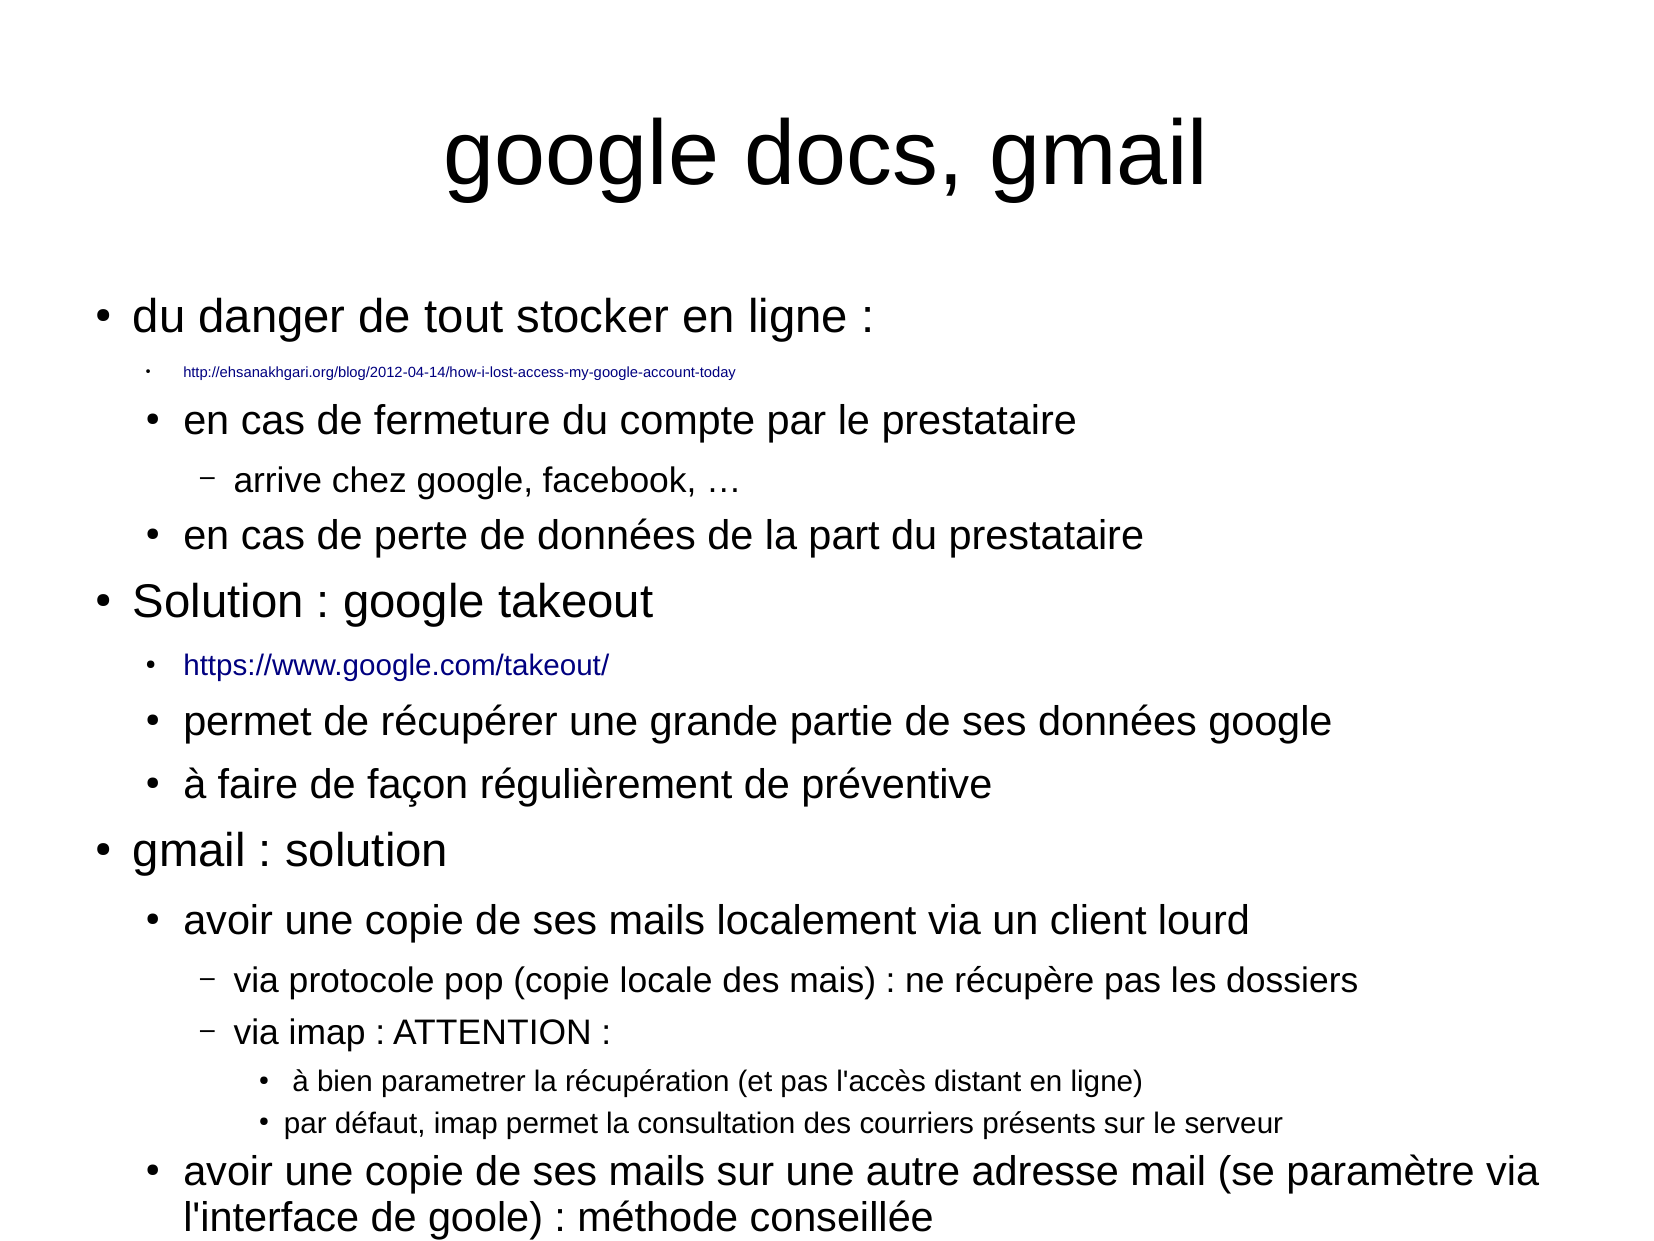

# google docs, gmail
du danger de tout stocker en ligne :
http://ehsanakhgari.org/blog/2012-04-14/how-i-lost-access-my-google-account-today
en cas de fermeture du compte par le prestataire
arrive chez google, facebook, …
en cas de perte de données de la part du prestataire
Solution : google takeout
https://www.google.com/takeout/
permet de récupérer une grande partie de ses données google
à faire de façon régulièrement de préventive
gmail : solution
avoir une copie de ses mails localement via un client lourd
via protocole pop (copie locale des mais) : ne récupère pas les dossiers
via imap : ATTENTION :
 à bien parametrer la récupération (et pas l'accès distant en ligne)
par défaut, imap permet la consultation des courriers présents sur le serveur
avoir une copie de ses mails sur une autre adresse mail (se paramètre via l'interface de goole) : méthode conseillée